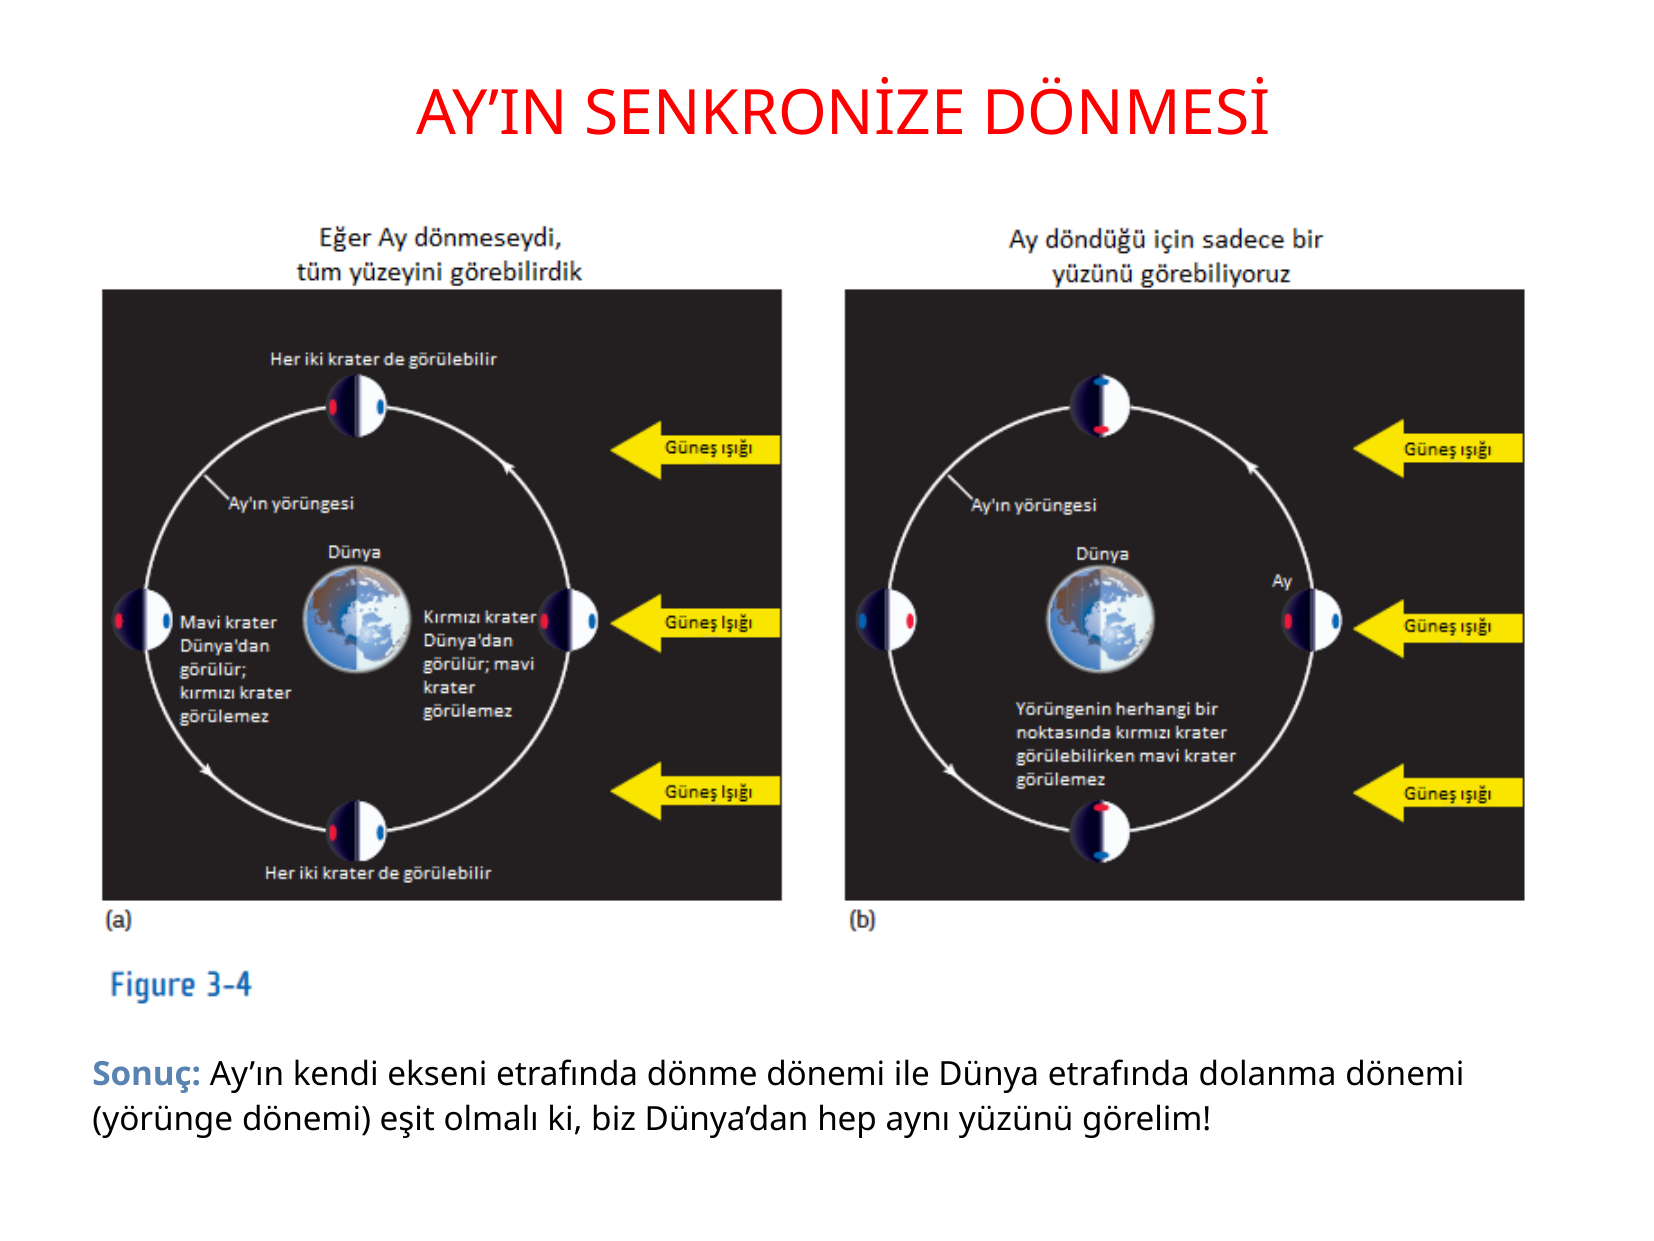

# AY’IN SENKRONİZE DÖNMESİ
Sonuç: Ay’ın kendi ekseni etrafında dönme dönemi ile Dünya etrafında dolanma dönemi (yörünge dönemi) eşit olmalı ki, biz Dünya’dan hep aynı yüzünü görelim!